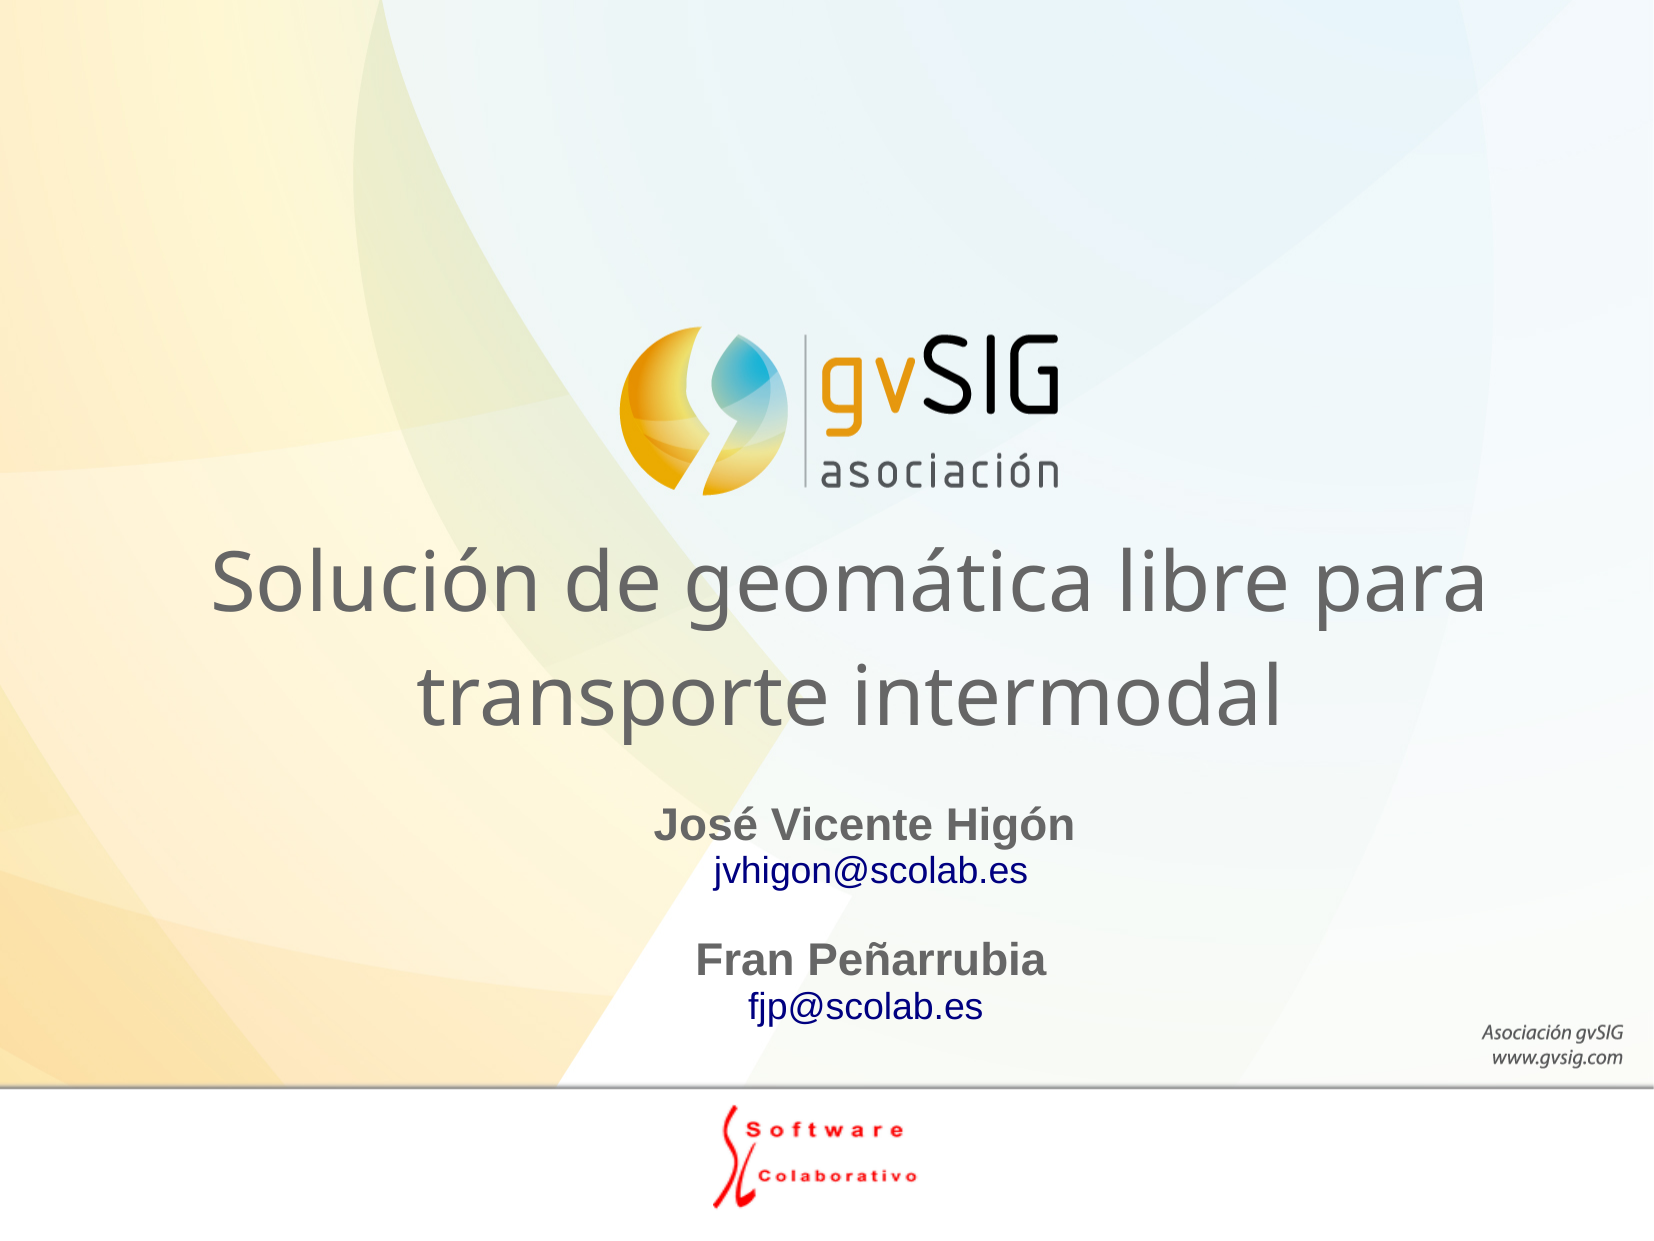

# Solución de geomática libre para transporte intermodal
José Vicente Higón
jvhigon@scolab.es
Fran Peñarrubia
fjp@scolab.es